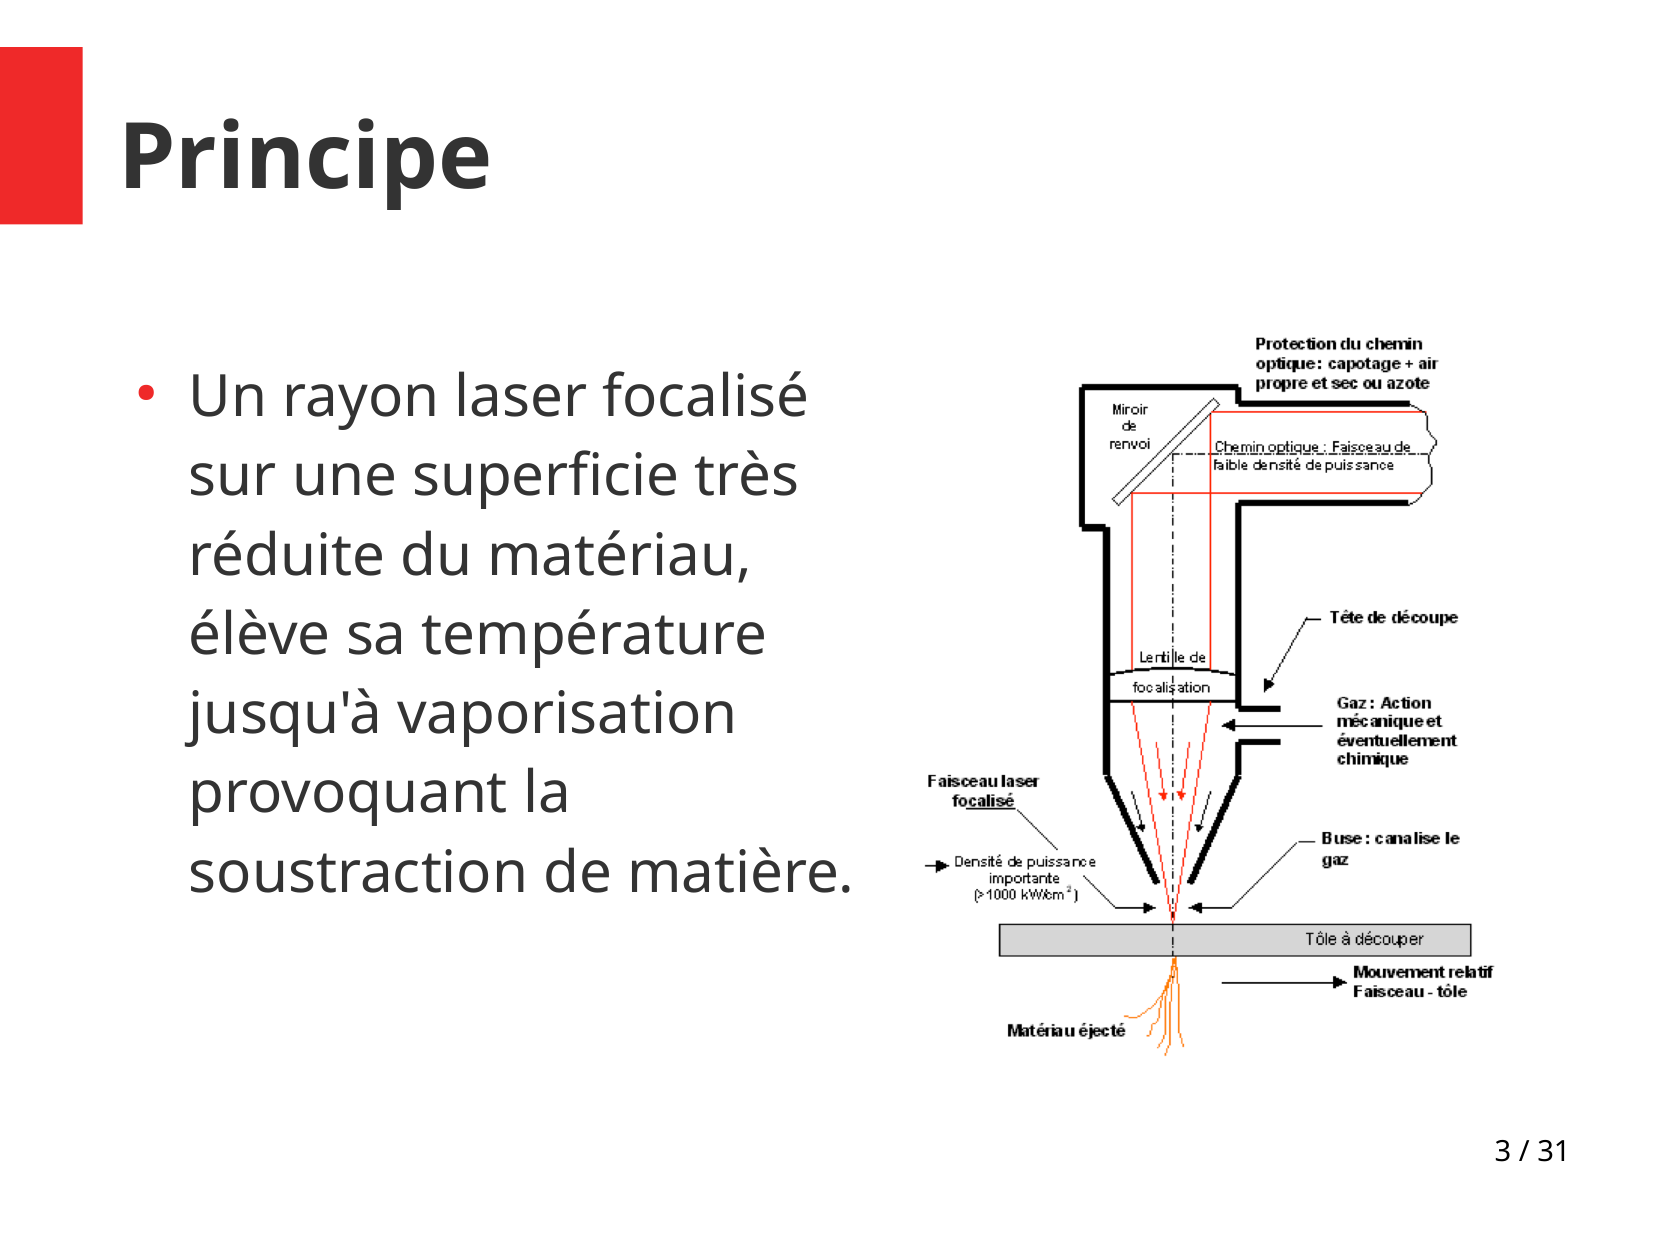

# Principe
Un rayon laser focalisé sur une superficie très réduite du matériau, élève sa température jusqu'à vaporisation provoquant la soustraction de matière.
3